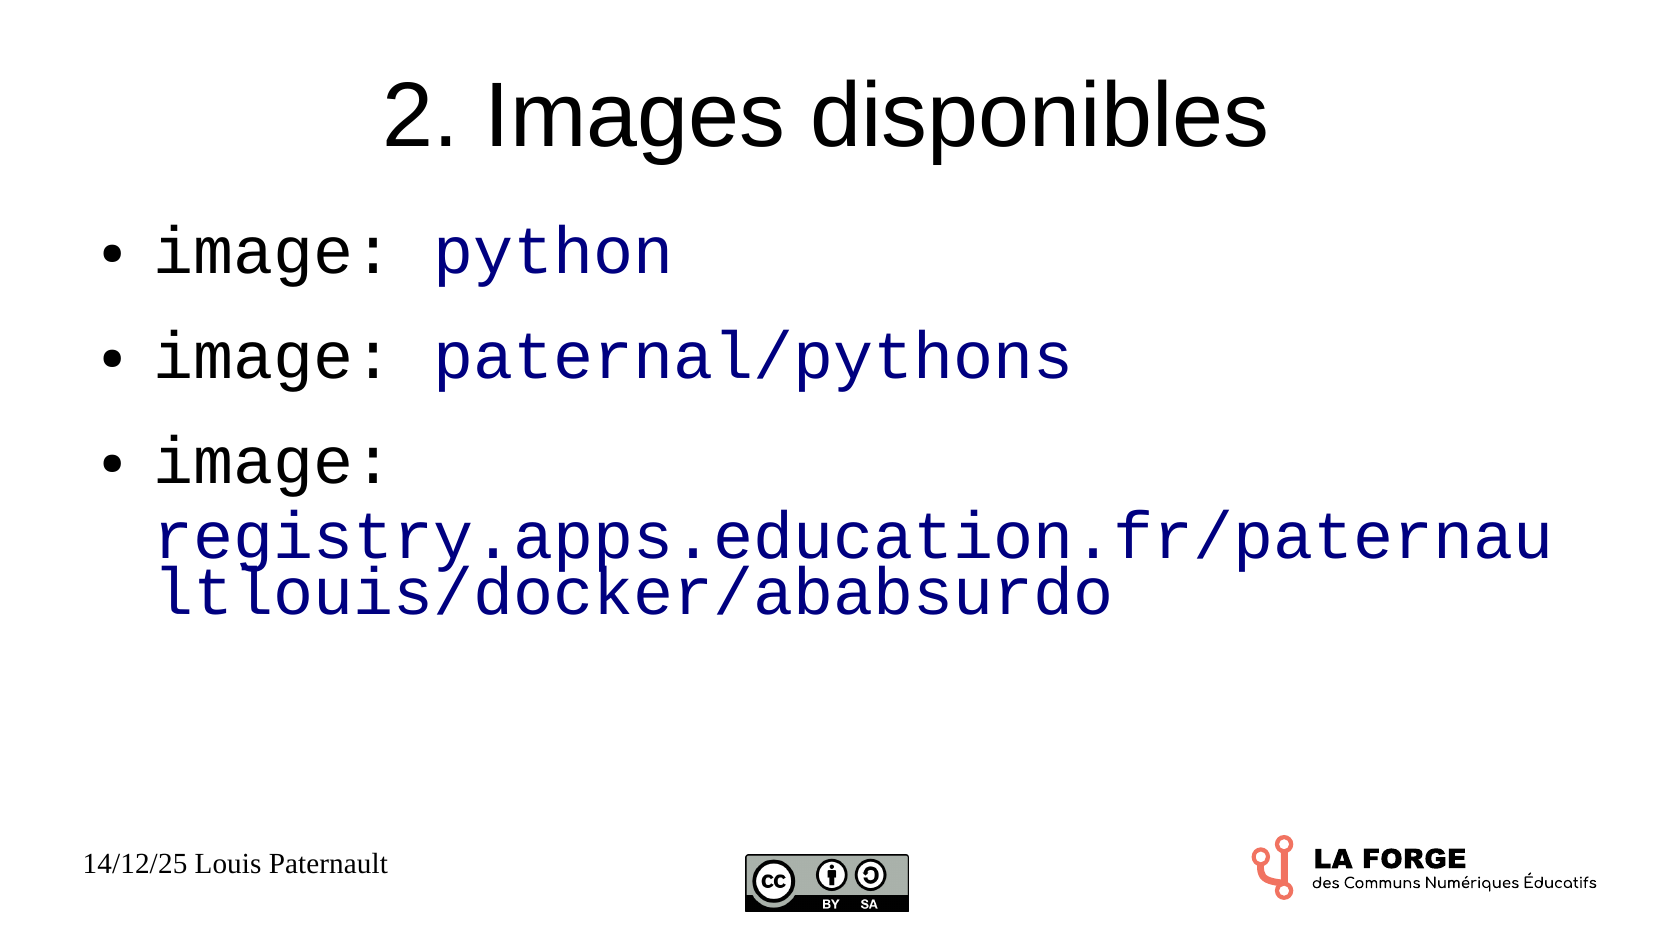

# 2. Images disponibles
image: python
image: paternal/pythons
image: registry.apps.education.fr/paternaultlouis/docker/ababsurdo